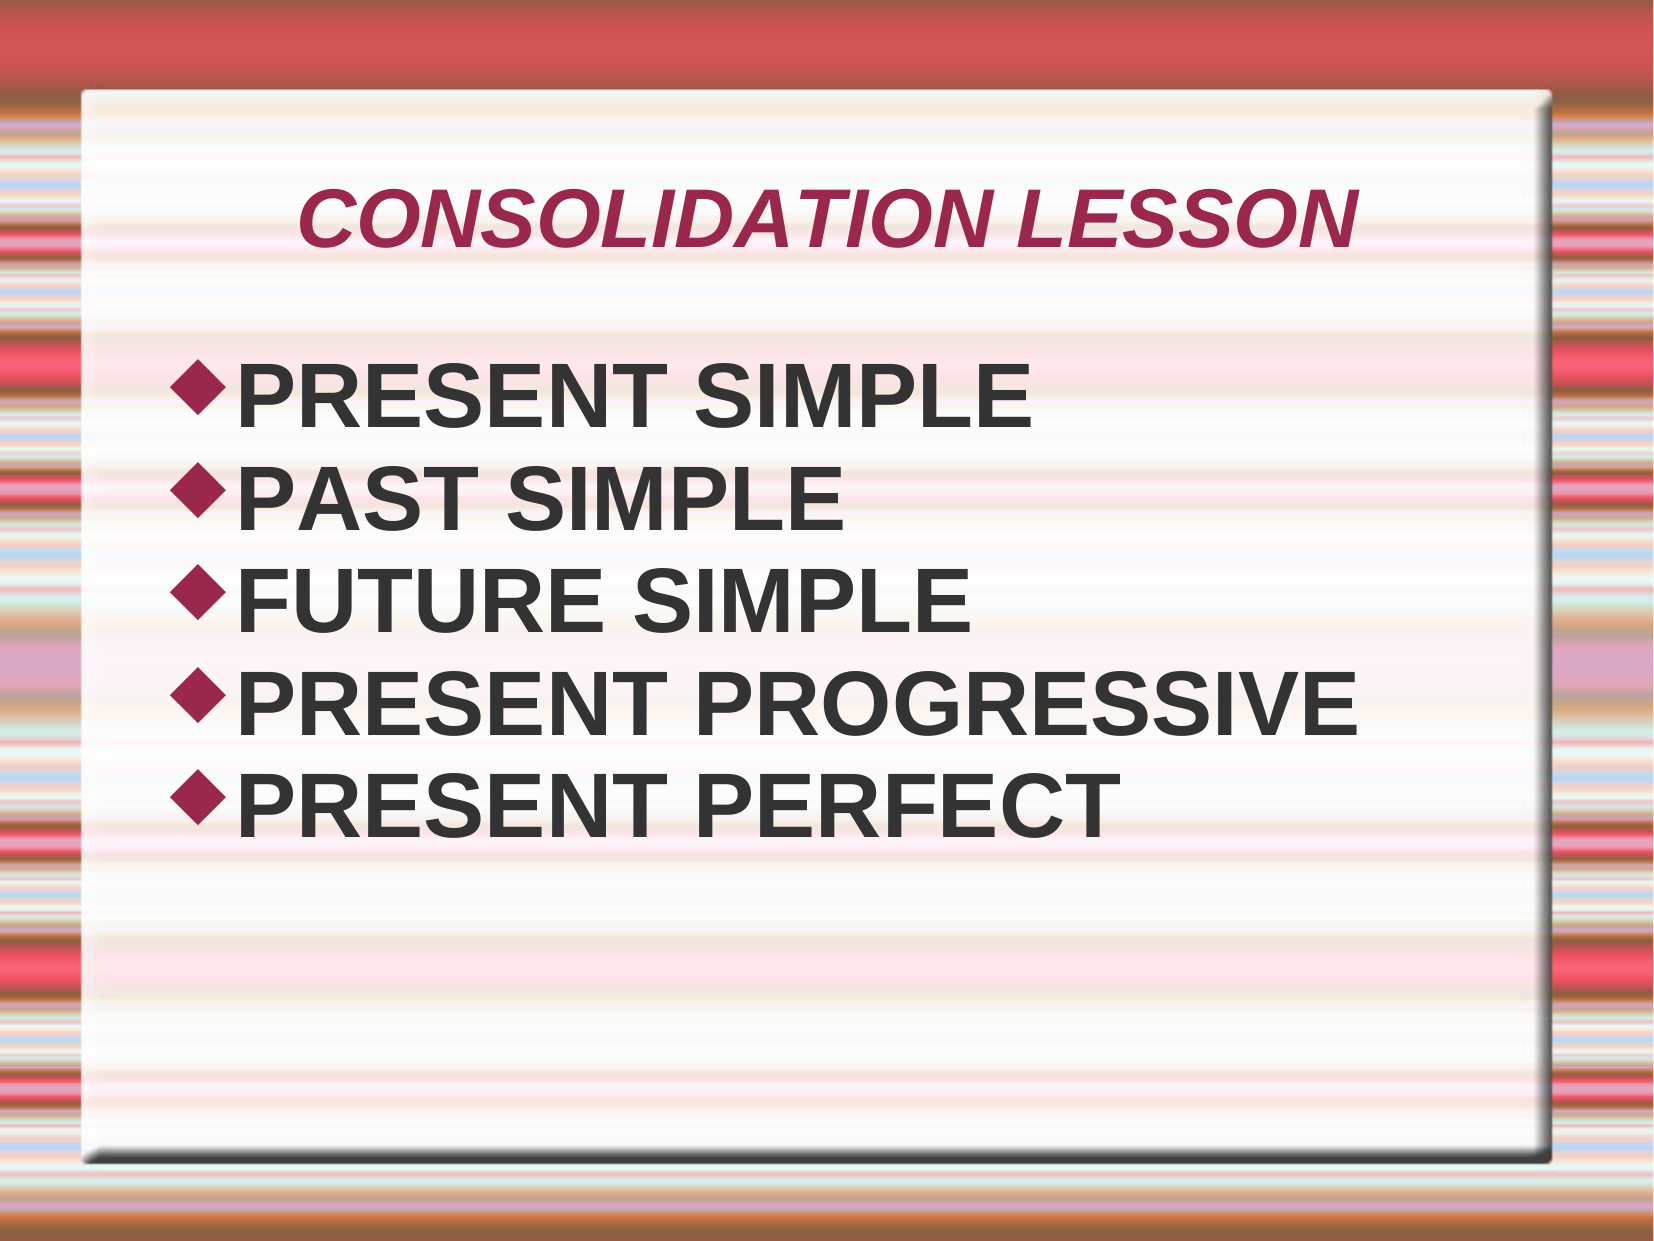

# CONSOLIDATION LESSON
PRESENT SIMPLE
PAST SIMPLE
FUTURE SIMPLE
PRESENT PROGRESSIVE
PRESENT PERFECT